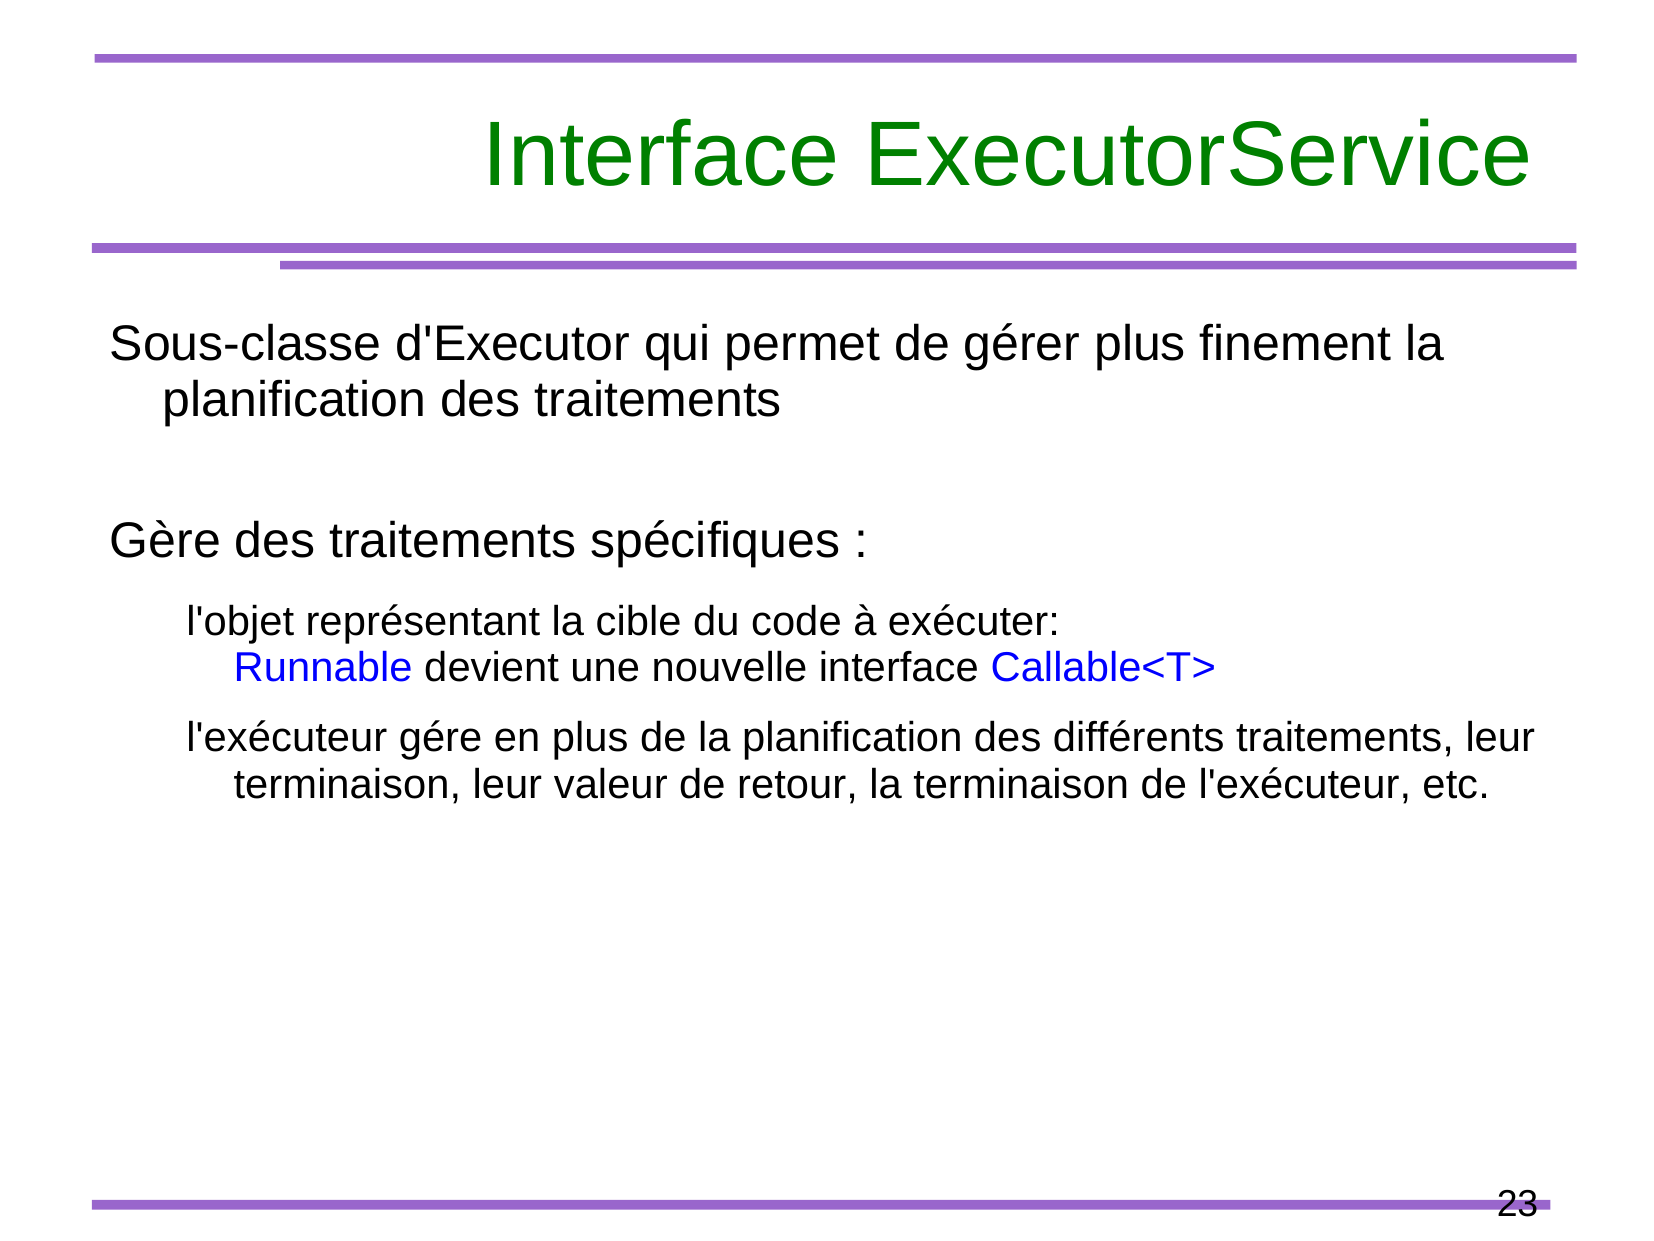

# Interface ExecutorService
Sous-classe d'Executor qui permet de gérer plus finement la planification des traitements
Gère des traitements spécifiques :
l'objet représentant la cible du code à exécuter:
Runnable devient une nouvelle interface Callable<T>
l'exécuteur gére en plus de la planification des différents traitements, leur terminaison, leur valeur de retour, la terminaison de l'exécuteur, etc.